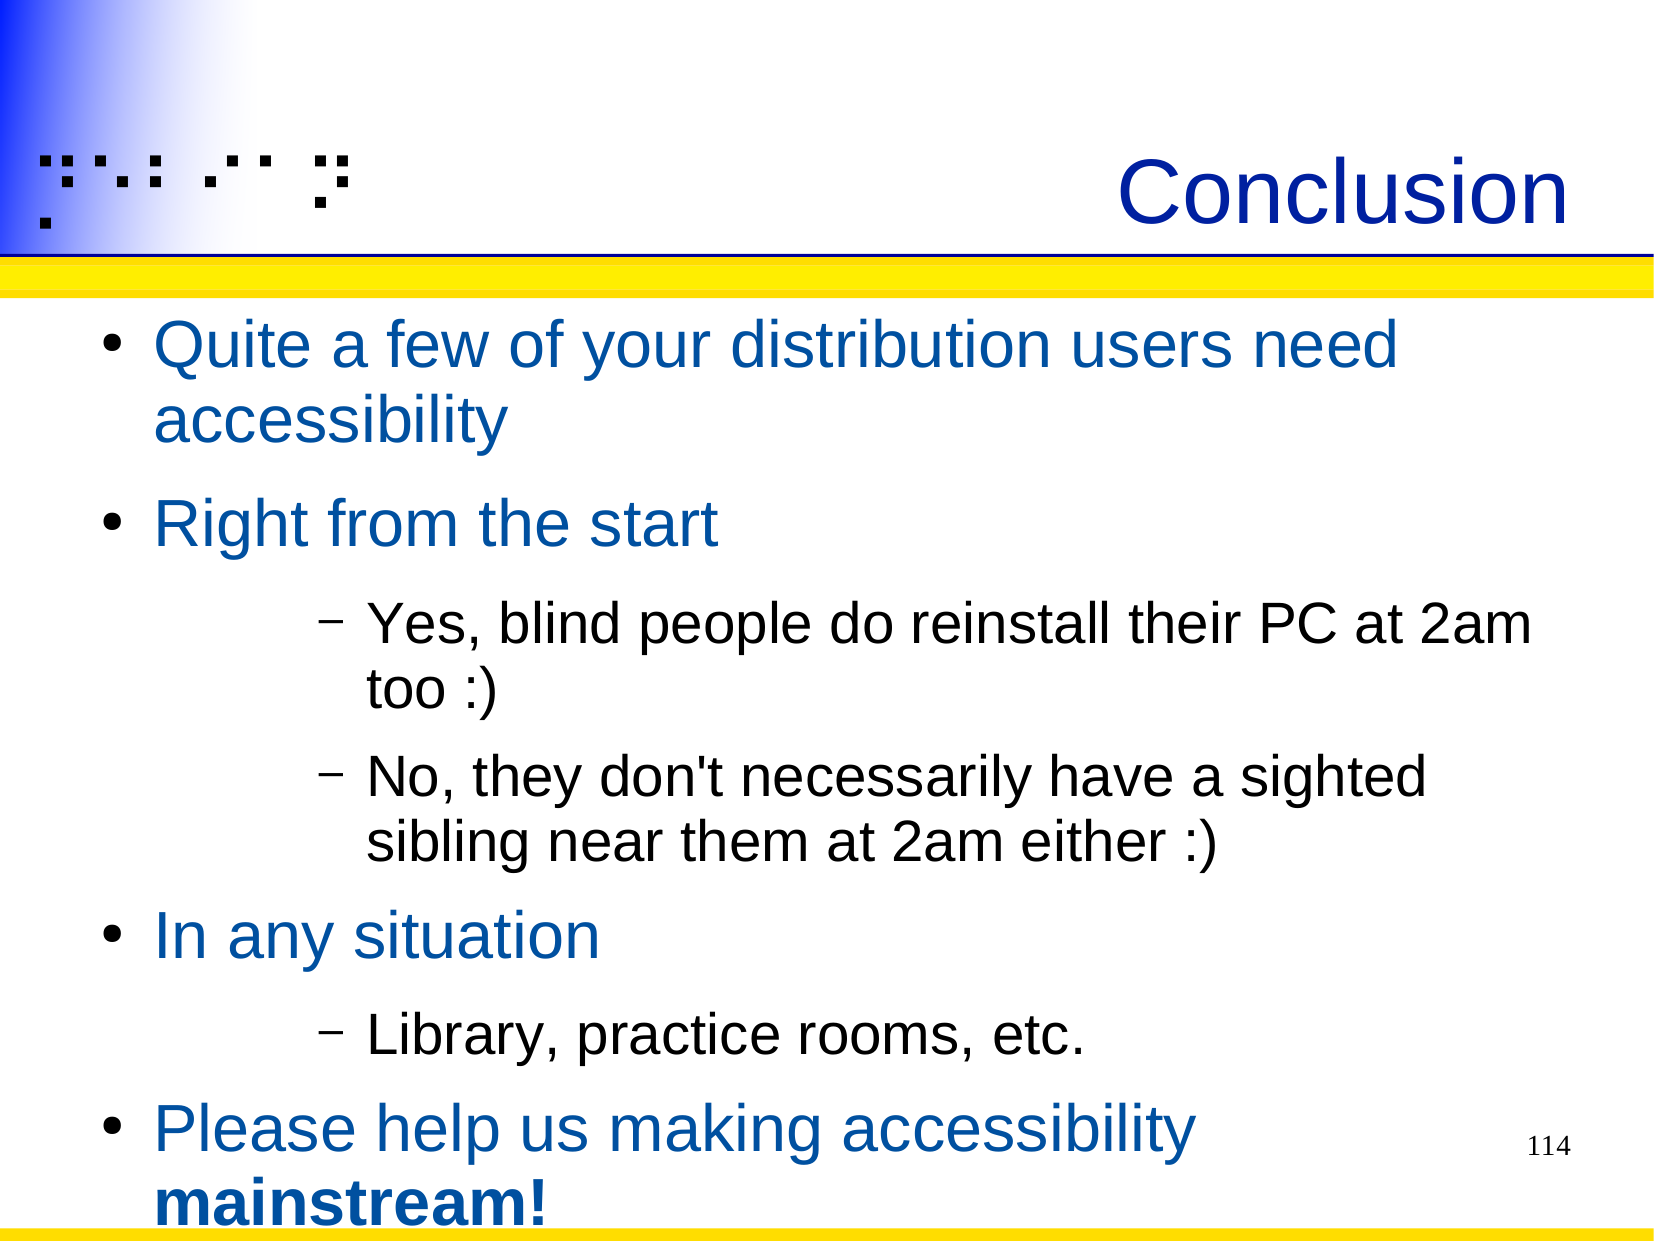

# Conclusion
Quite a few of your distribution users need accessibility
Right from the start
Yes, blind people do reinstall their PC at 2am too :)
No, they don't necessarily have a sighted sibling near them at 2am either :)
In any situation
Library, practice rooms, etc.
Please help us making accessibility mainstream!
114